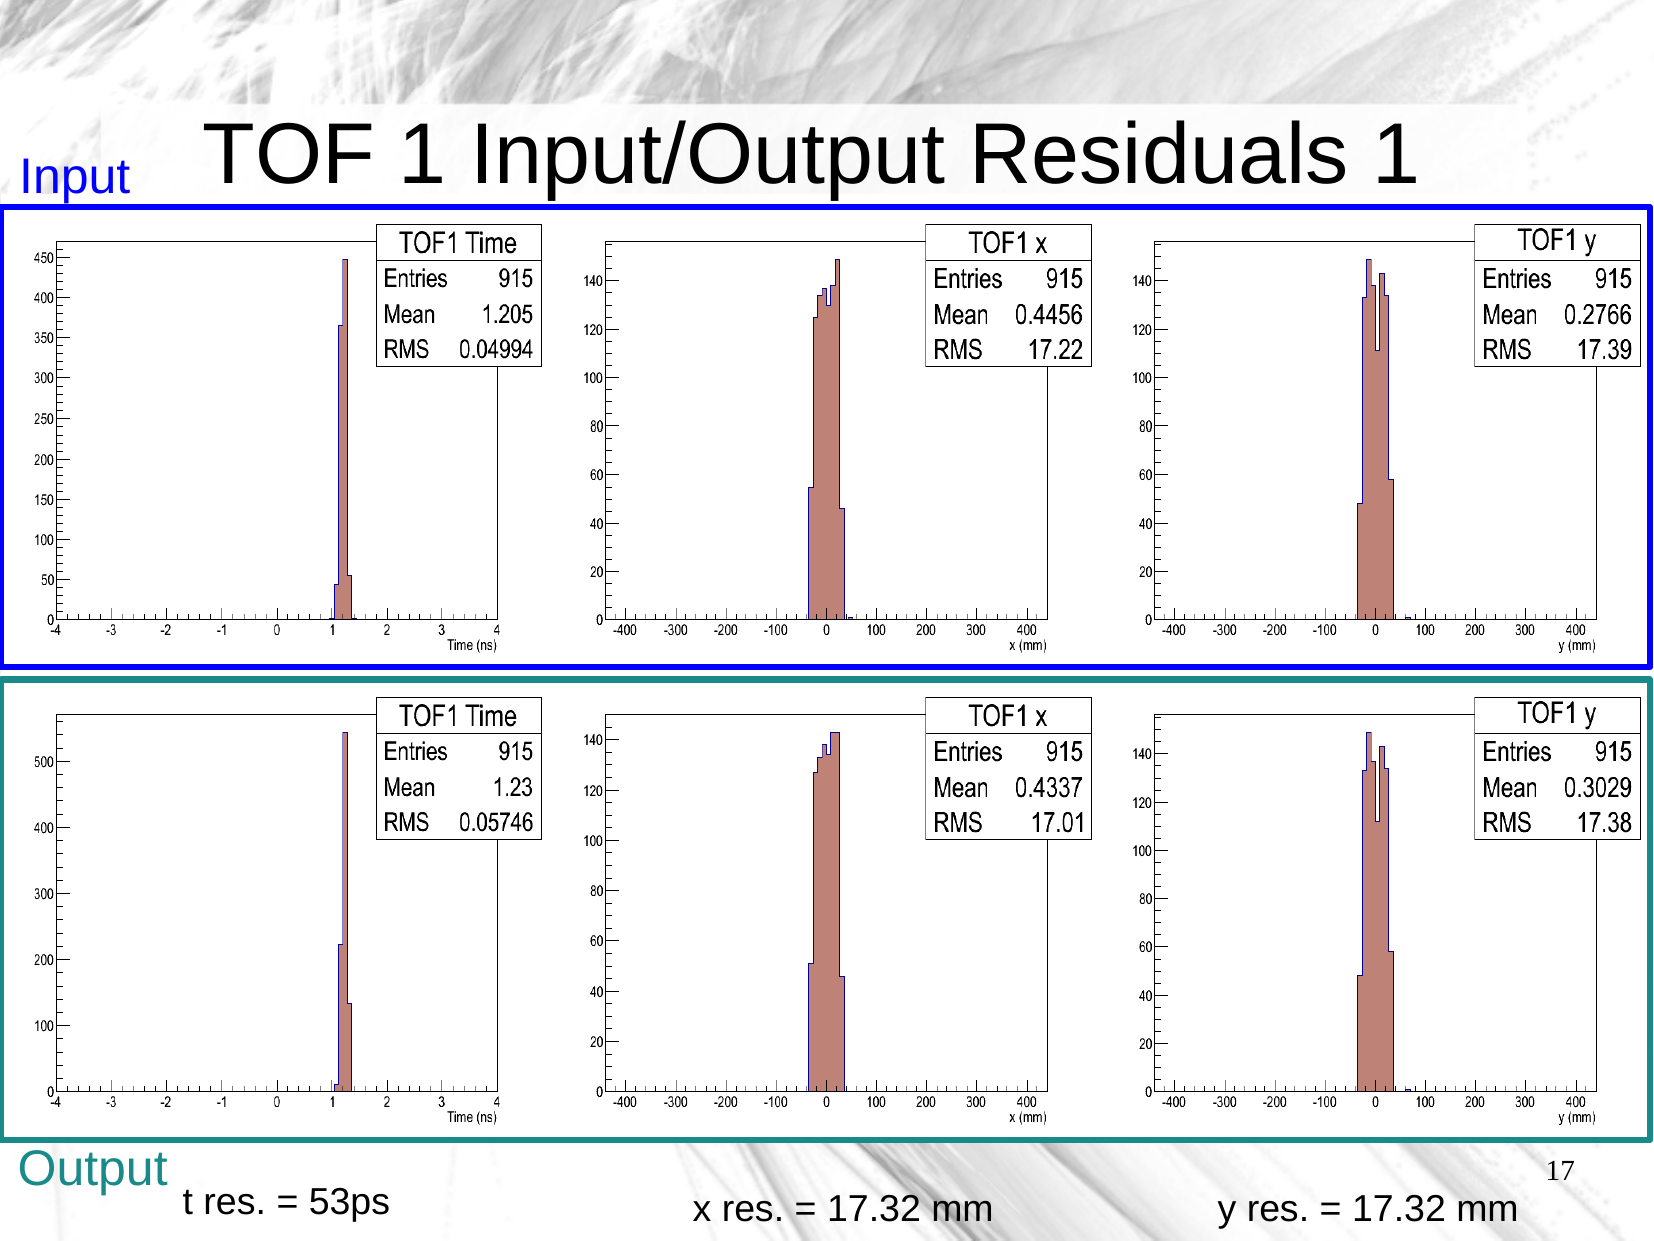

# TOF 1 Input/Output Residuals 1
Input
Output
17
t res. = 53ps
x res. = 17.32 mm
y res. = 17.32 mm